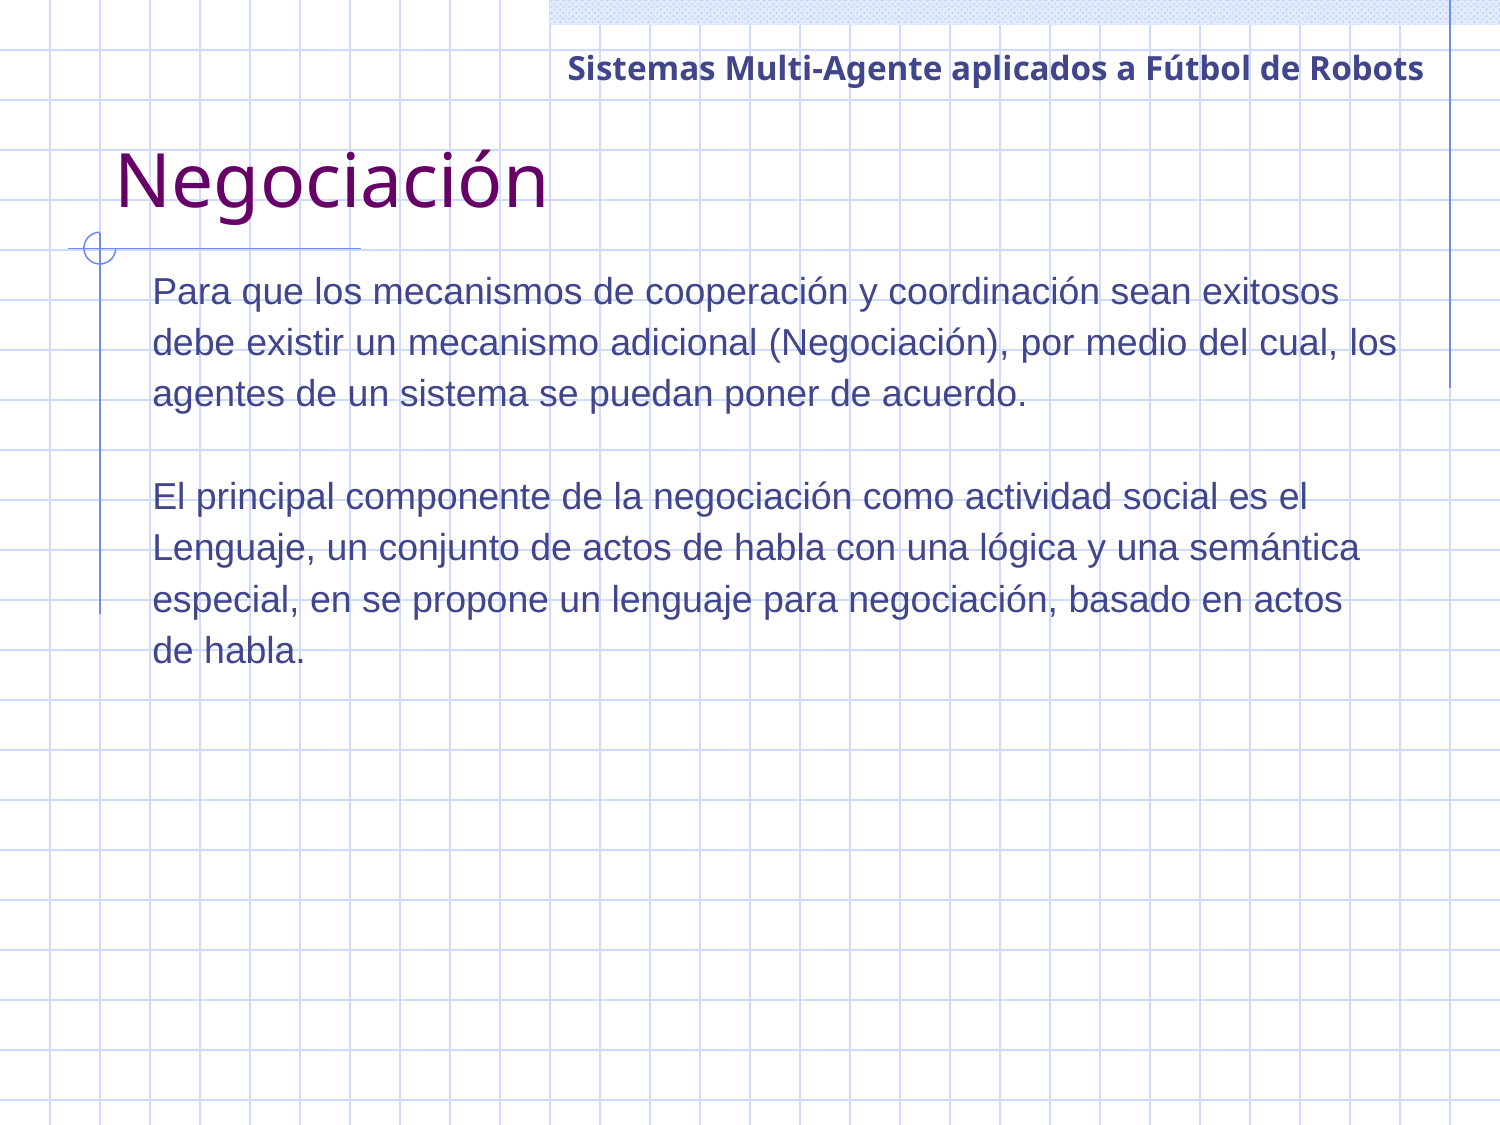

Sistemas Multi-Agente aplicados a Fútbol de Robots
# Negociación
Para que los mecanismos de cooperación y coordinación sean exitosos
debe existir un mecanismo adicional (Negociación), por medio del cual, los
agentes de un sistema se puedan poner de acuerdo.
El principal componente de la negociación como actividad social es el
Lenguaje, un conjunto de actos de habla con una lógica y una semántica
especial, en se propone un lenguaje para negociación, basado en actos
de habla.